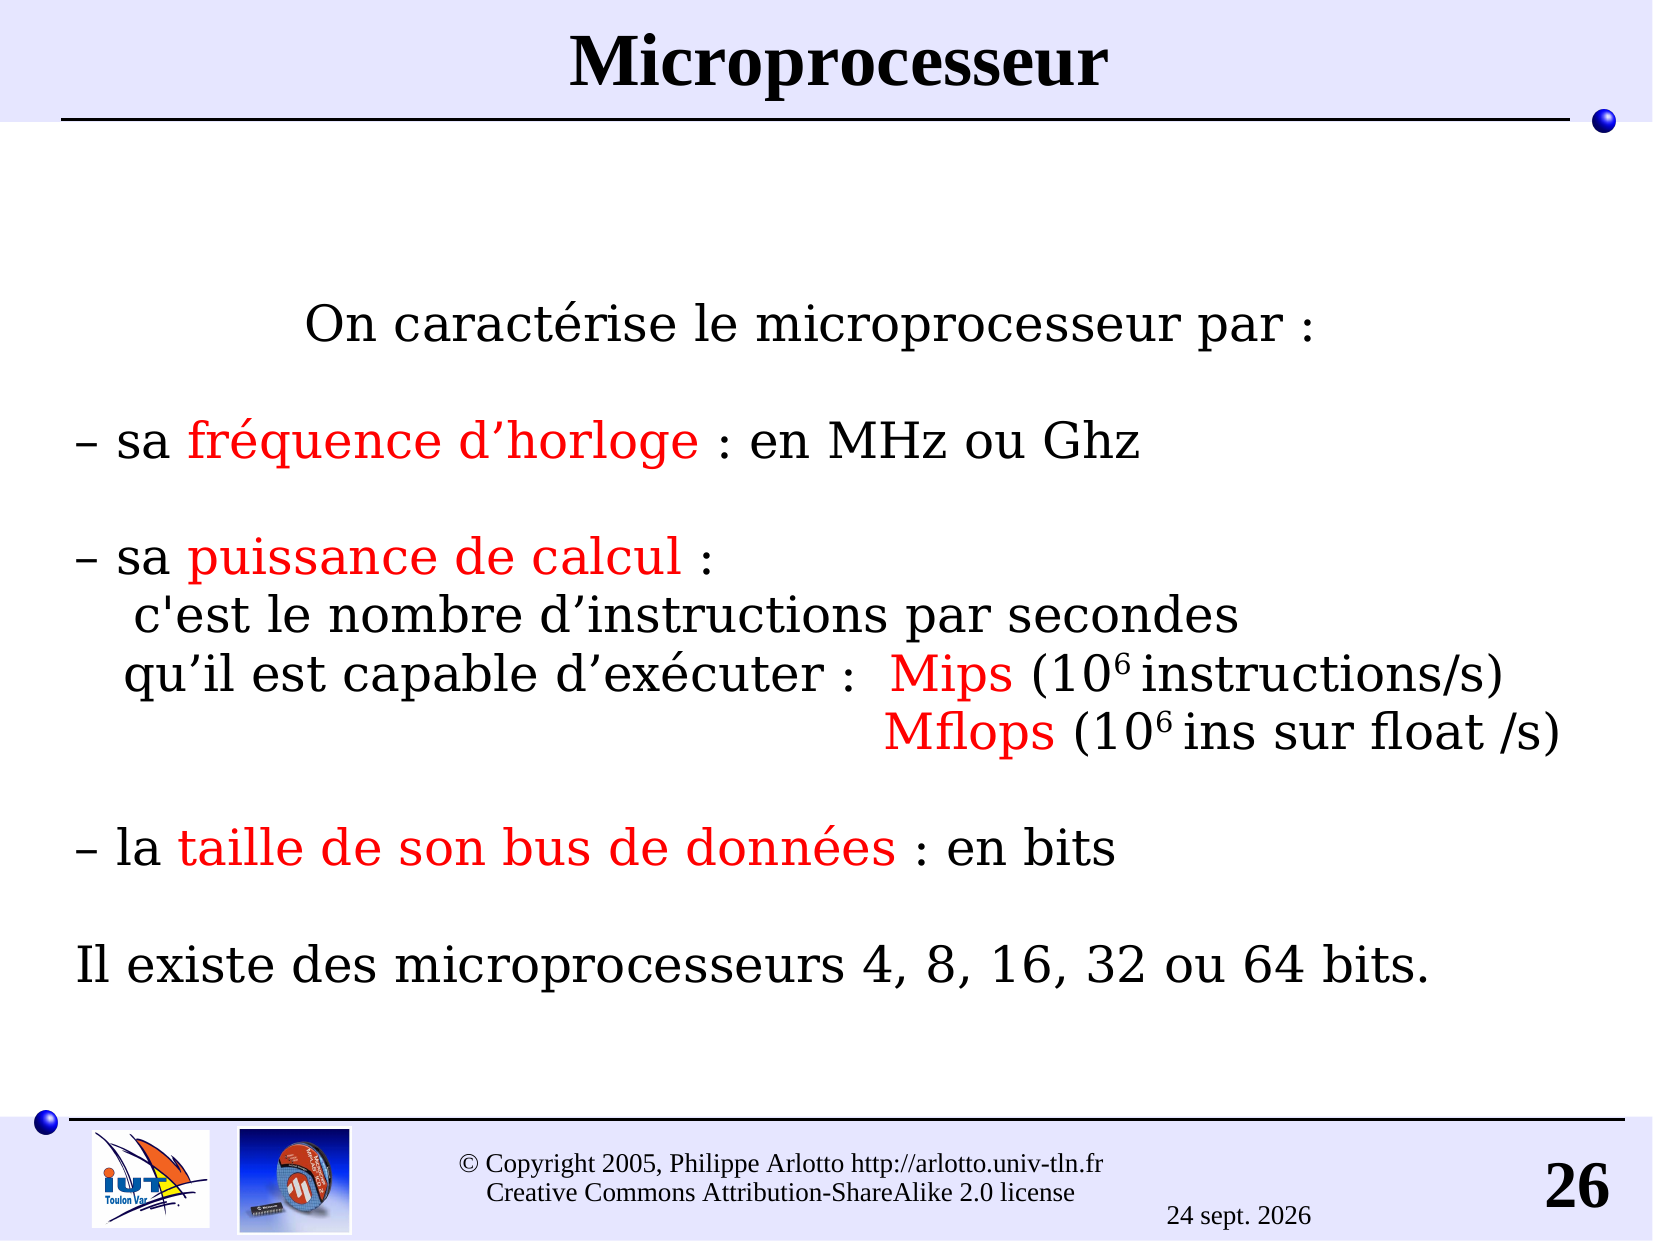

# Microprocesseur
On caractérise le microprocesseur par :
 – sa fréquence d’horloge : en MHz ou Ghz
 – sa puissance de calcul :
	c'est le nombre d’instructions par secondes
 qu’il est capable d’exécuter : Mips (106 instructions/s)
											Mflops (106 ins sur float /s)
 – la taille de son bus de données : en bits
 Il existe des microprocesseurs 4, 8, 16, 32 ou 64 bits.